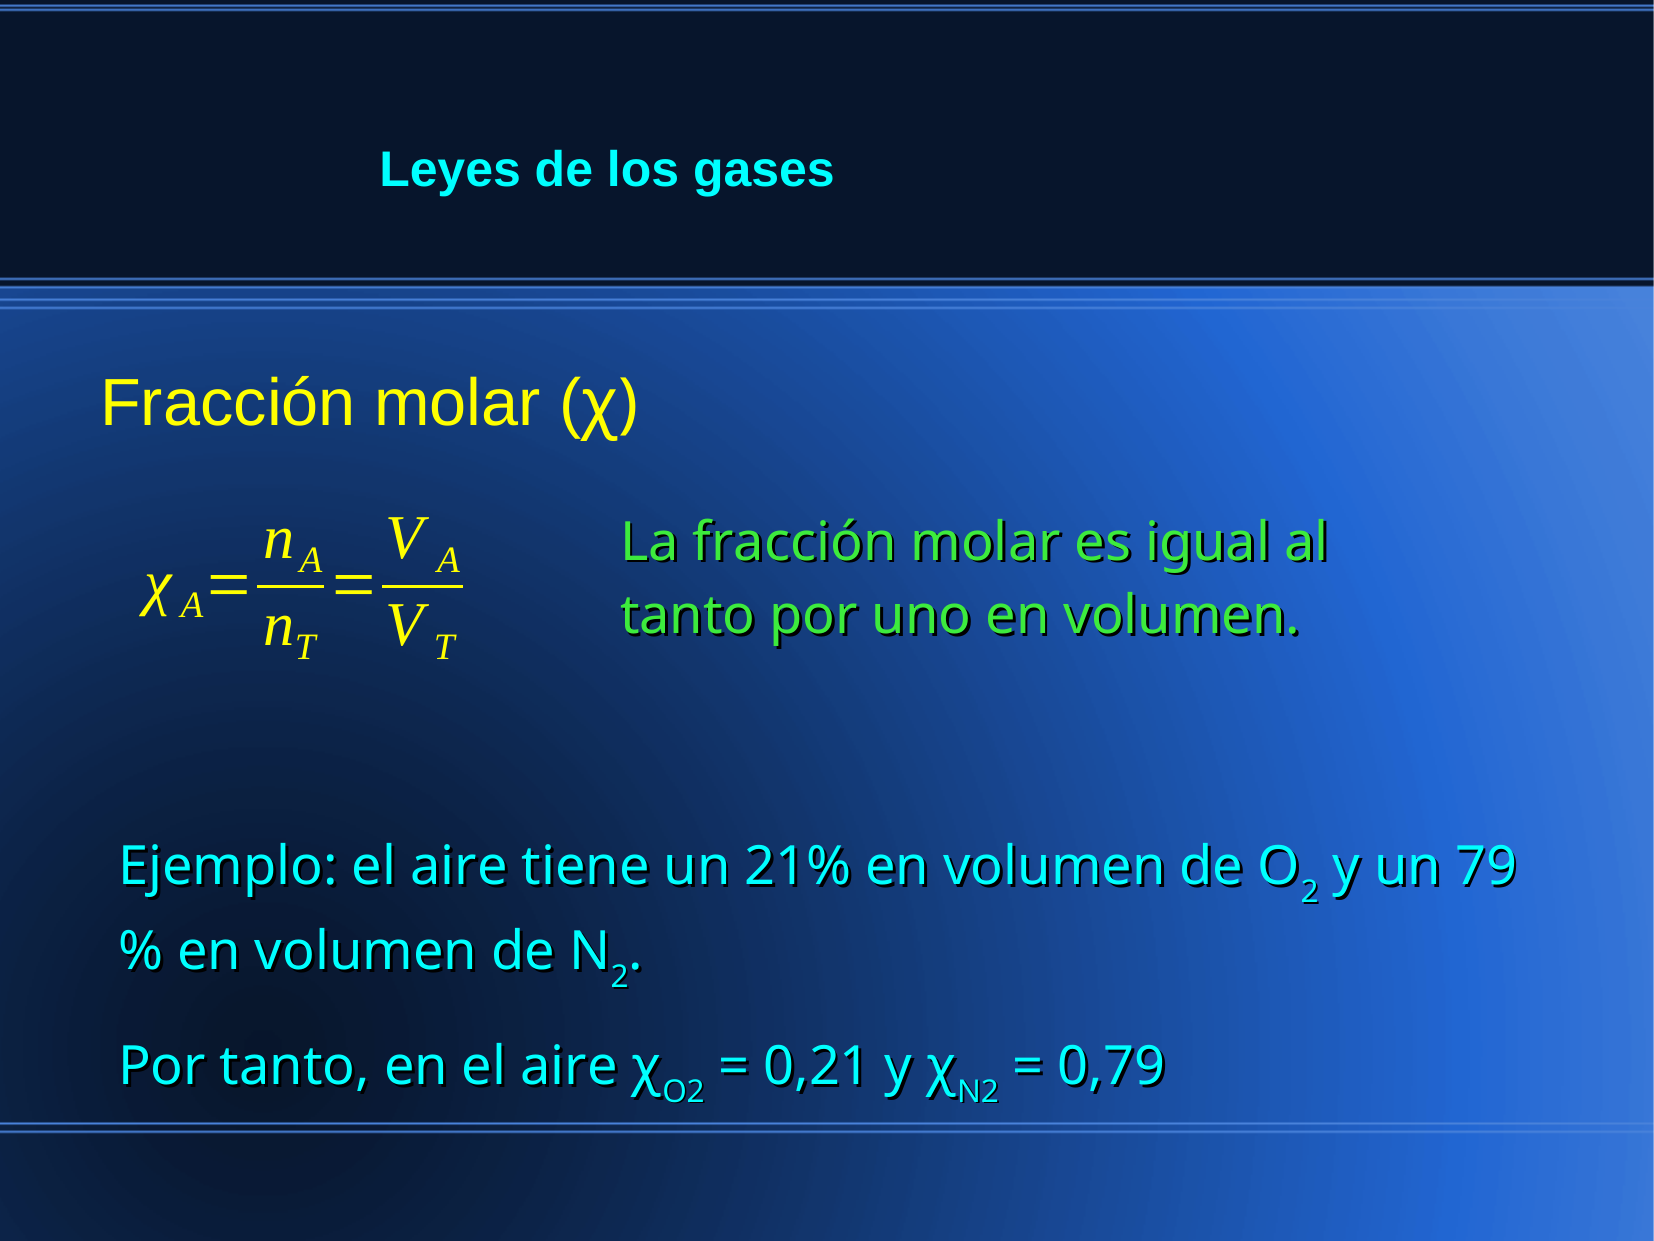

# Leyes de los gases
Fracción molar (χ)
La fracción molar es igual al tanto por uno en volumen.
Ejemplo: el aire tiene un 21% en volumen de O2 y un 79 % en volumen de N2.
Por tanto, en el aire χO2 = 0,21 y χN2 = 0,79